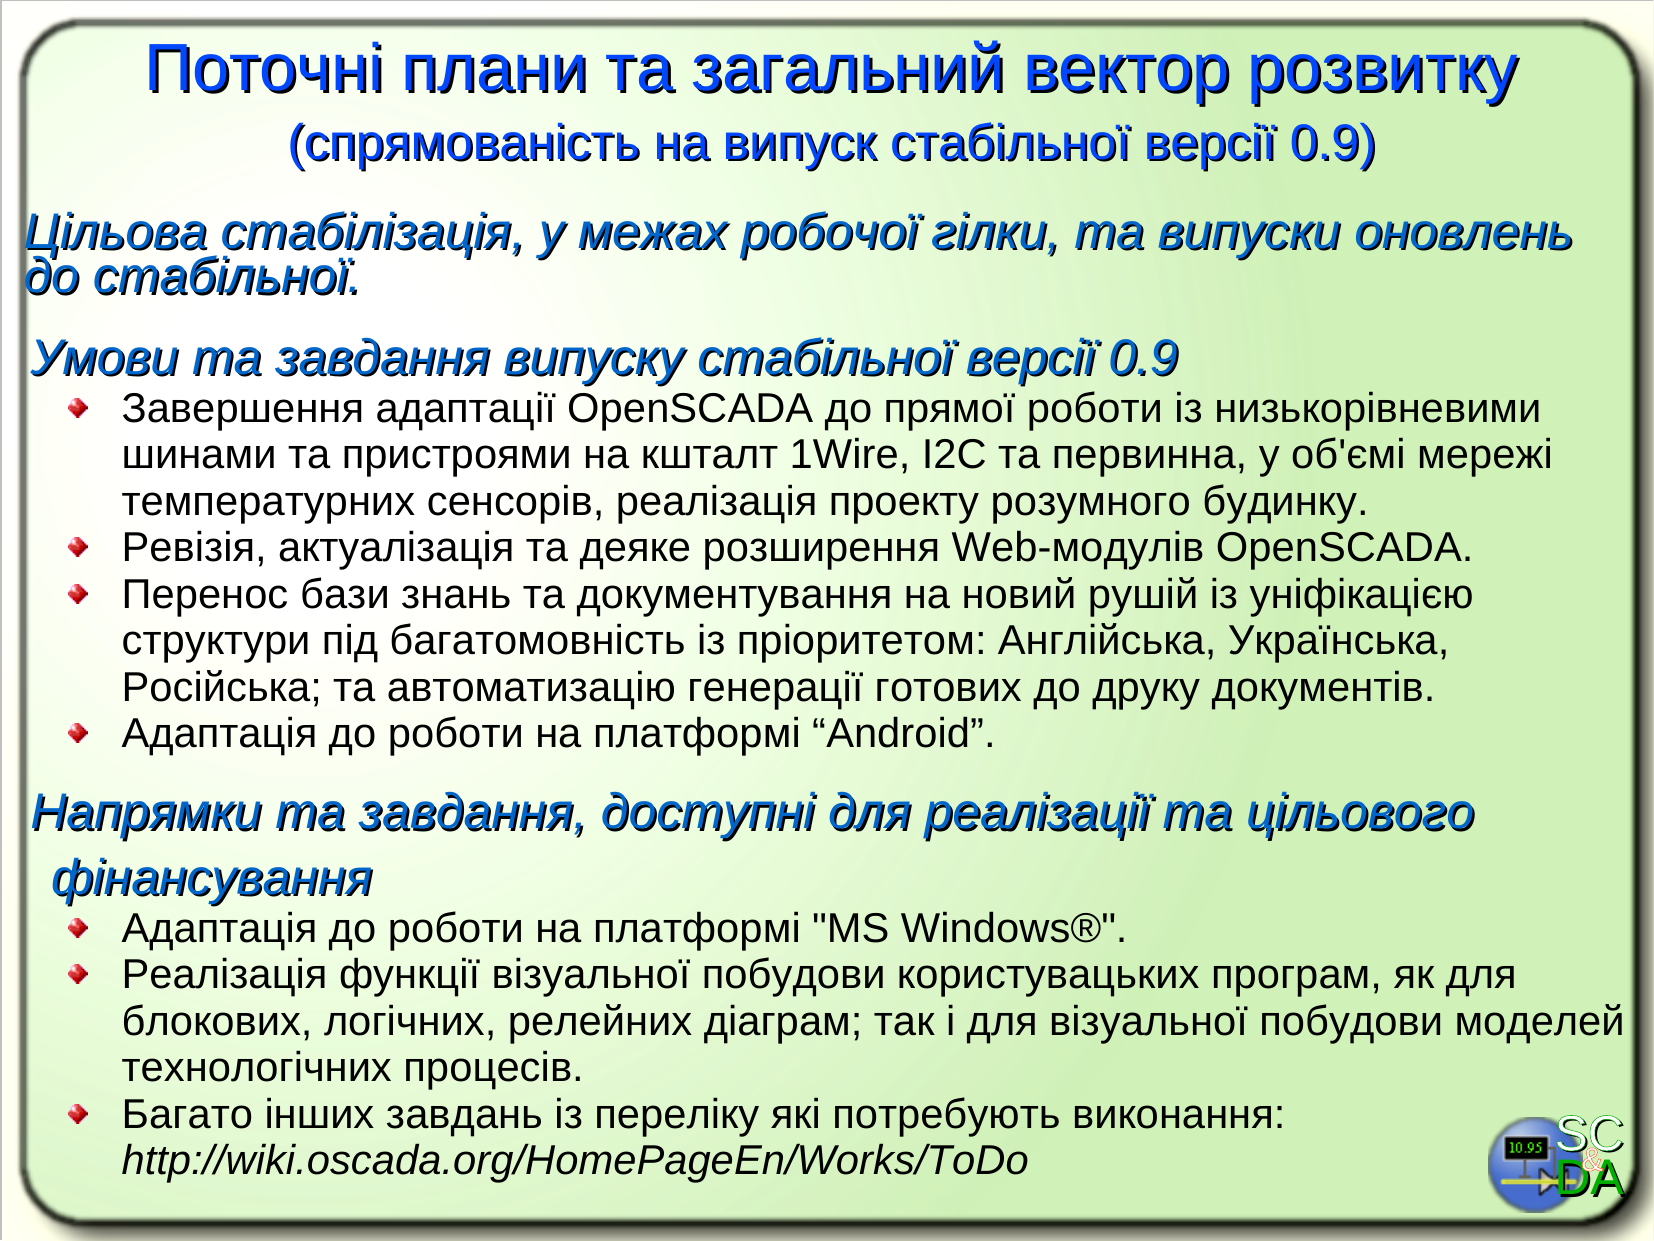

# Поточні плани та загальний вектор розвитку (спрямованість на випуск стабільної версії 0.9)
Цільова стабілізація, у межах робочої гілки, та випуски оновлень до стабільної.
Умови та завдання випуску стабільної версії 0.9
Завершення адаптації OpenSCADA до прямої роботи із низькорівневими шинами та пристроями на кшталт 1Wire, I2C та первинна, у об'ємі мережі температурних сенсорів, реалізація проекту розумного будинку.
Ревізія, актуалізація та деяке розширення Web-модулів OpenSCADA.
Перенос бази знань та документування на новий рушій із уніфікацією структури під багатомовність із пріоритетом: Англійська, Українська, Російська; та автоматизацію генерації готових до друку документів.
Адаптація до роботи на платформі “Android”.
Напрямки та завдання, доступні для реалізації та цільового фінансування
Адаптація до роботи на платформі "MS Windows®".
Реалізація функції візуальної побудови користувацьких програм, як для блокових, логічних, релейних діаграм; так і для візуальної побудови моделей технологічних процесів.
Багато інших завдань із переліку які потребують виконання: http://wiki.oscada.org/HomePageEn/Works/ToDo